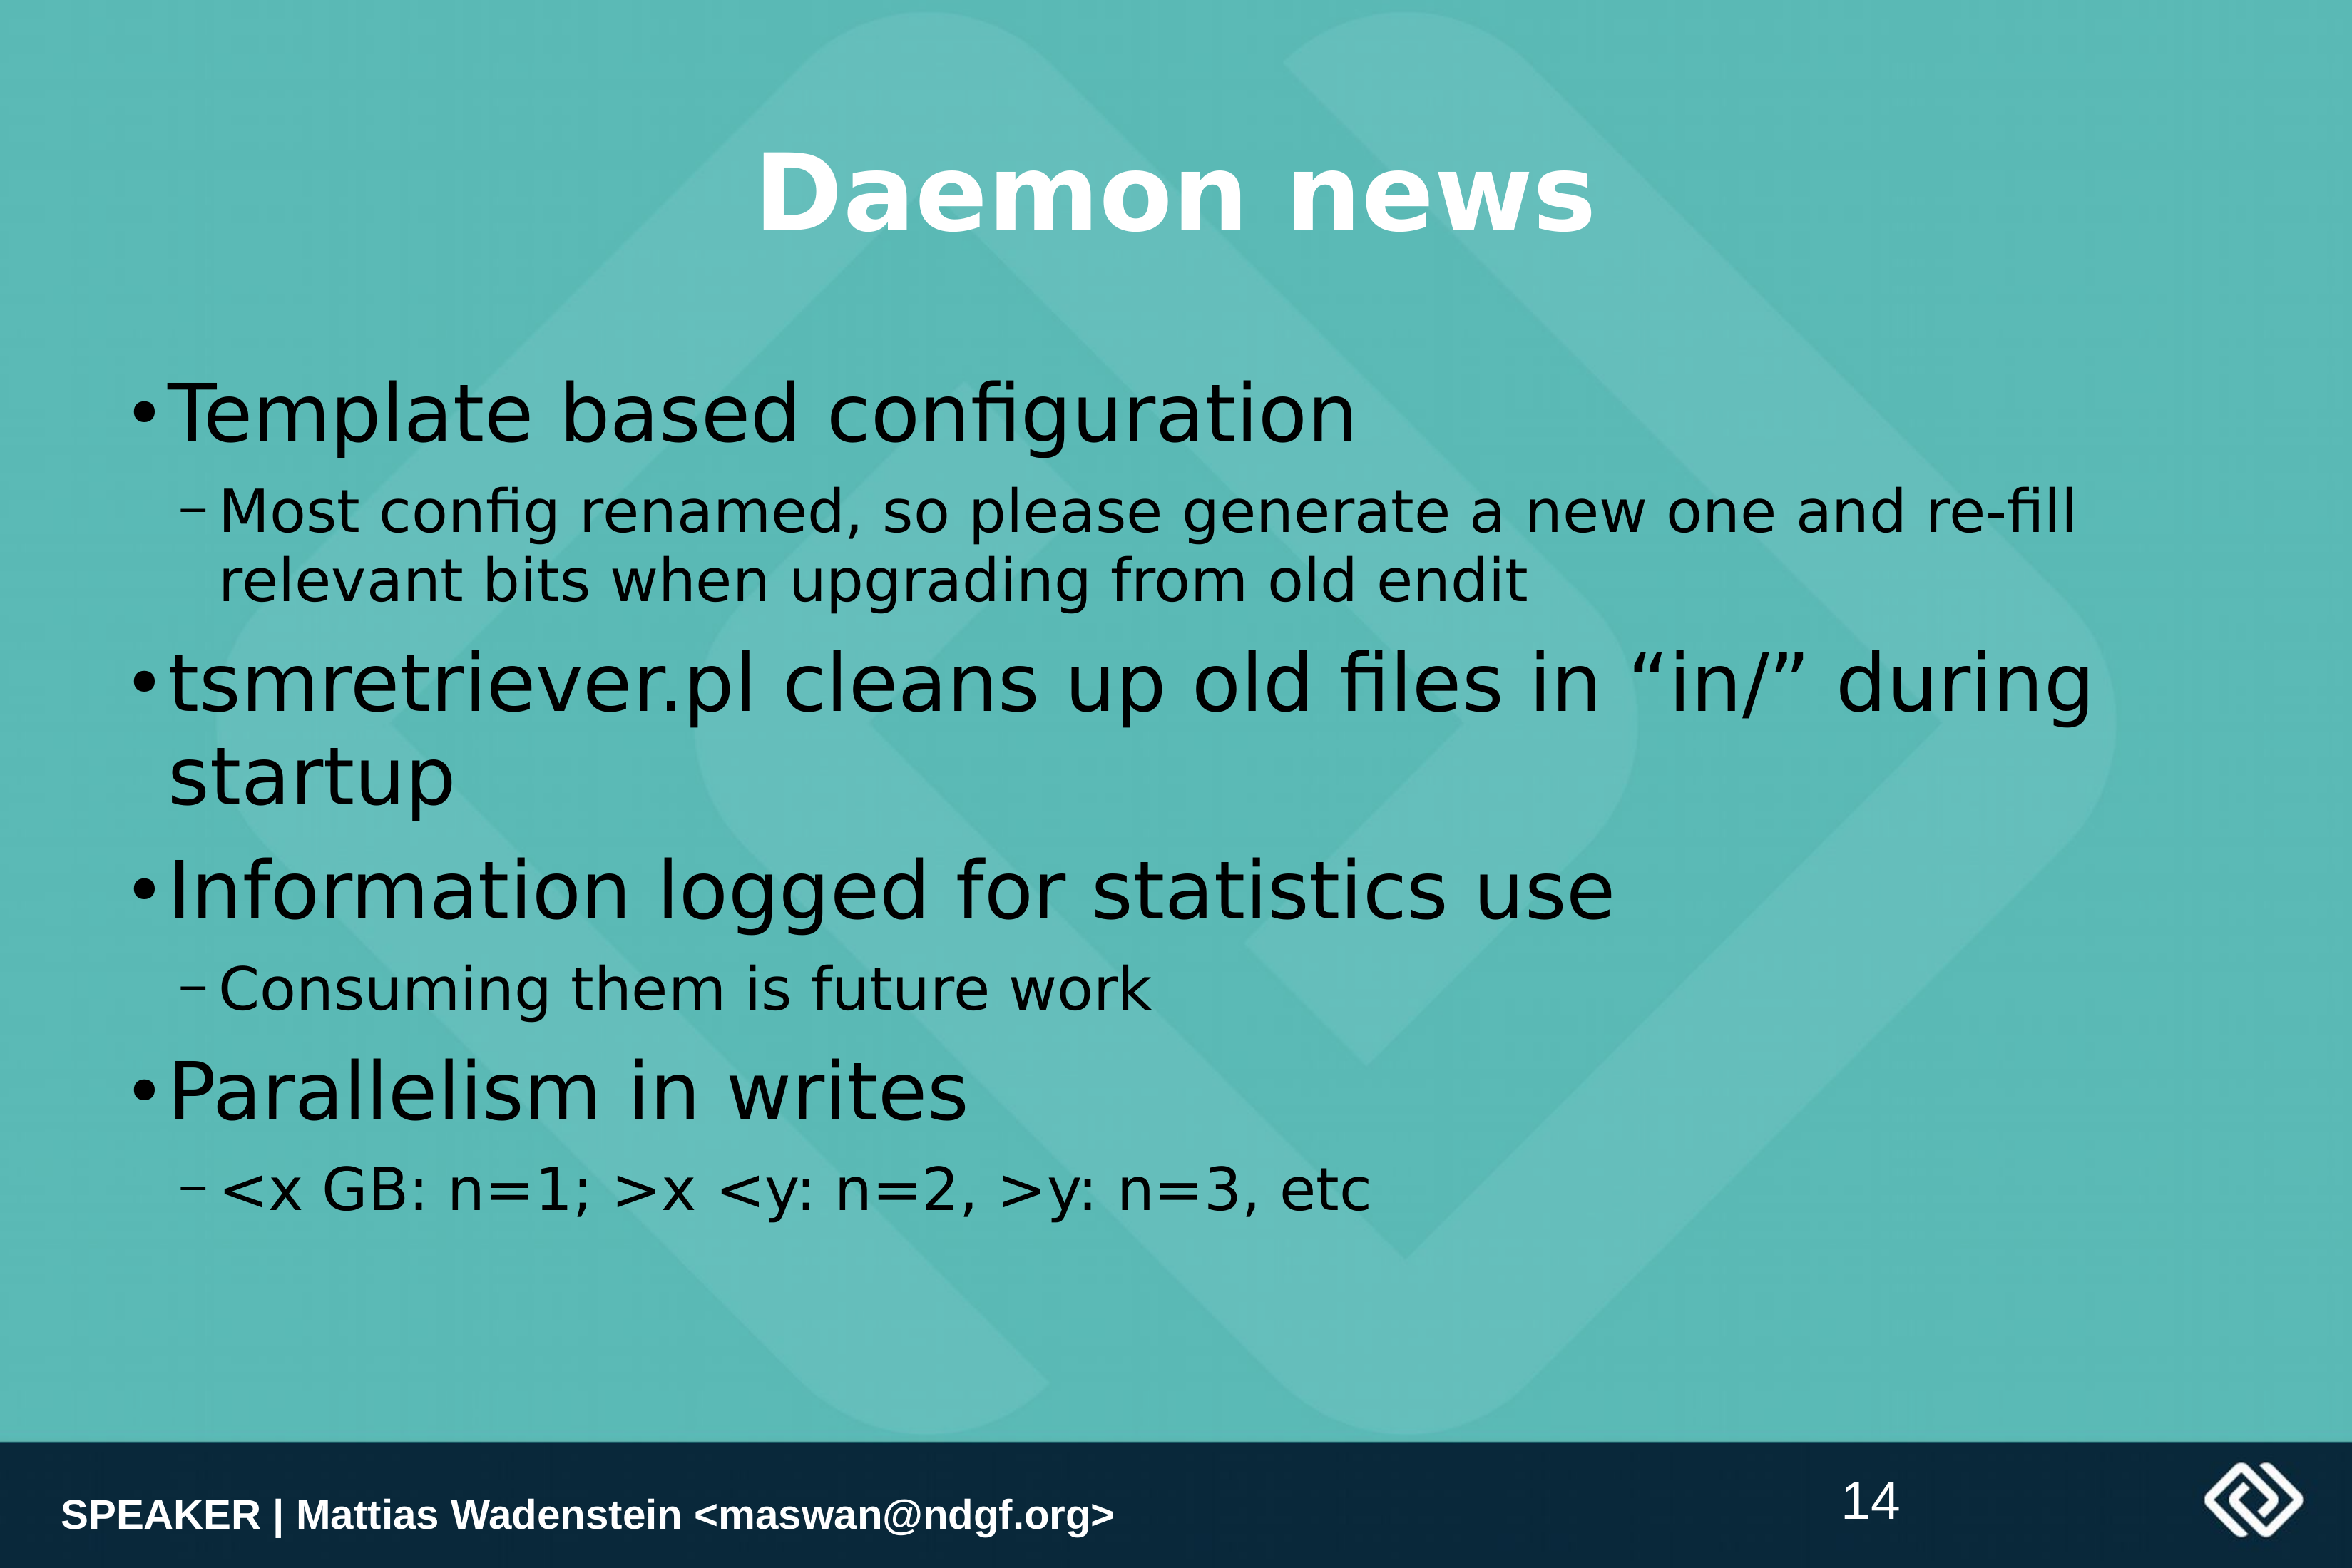

# Daemon news
Template based configuration
Most config renamed, so please generate a new one and re-fill relevant bits when upgrading from old endit
tsmretriever.pl cleans up old files in “in/” during startup
Information logged for statistics use
Consuming them is future work
Parallelism in writes
<x GB: n=1; >x <y: n=2, >y: n=3, etc